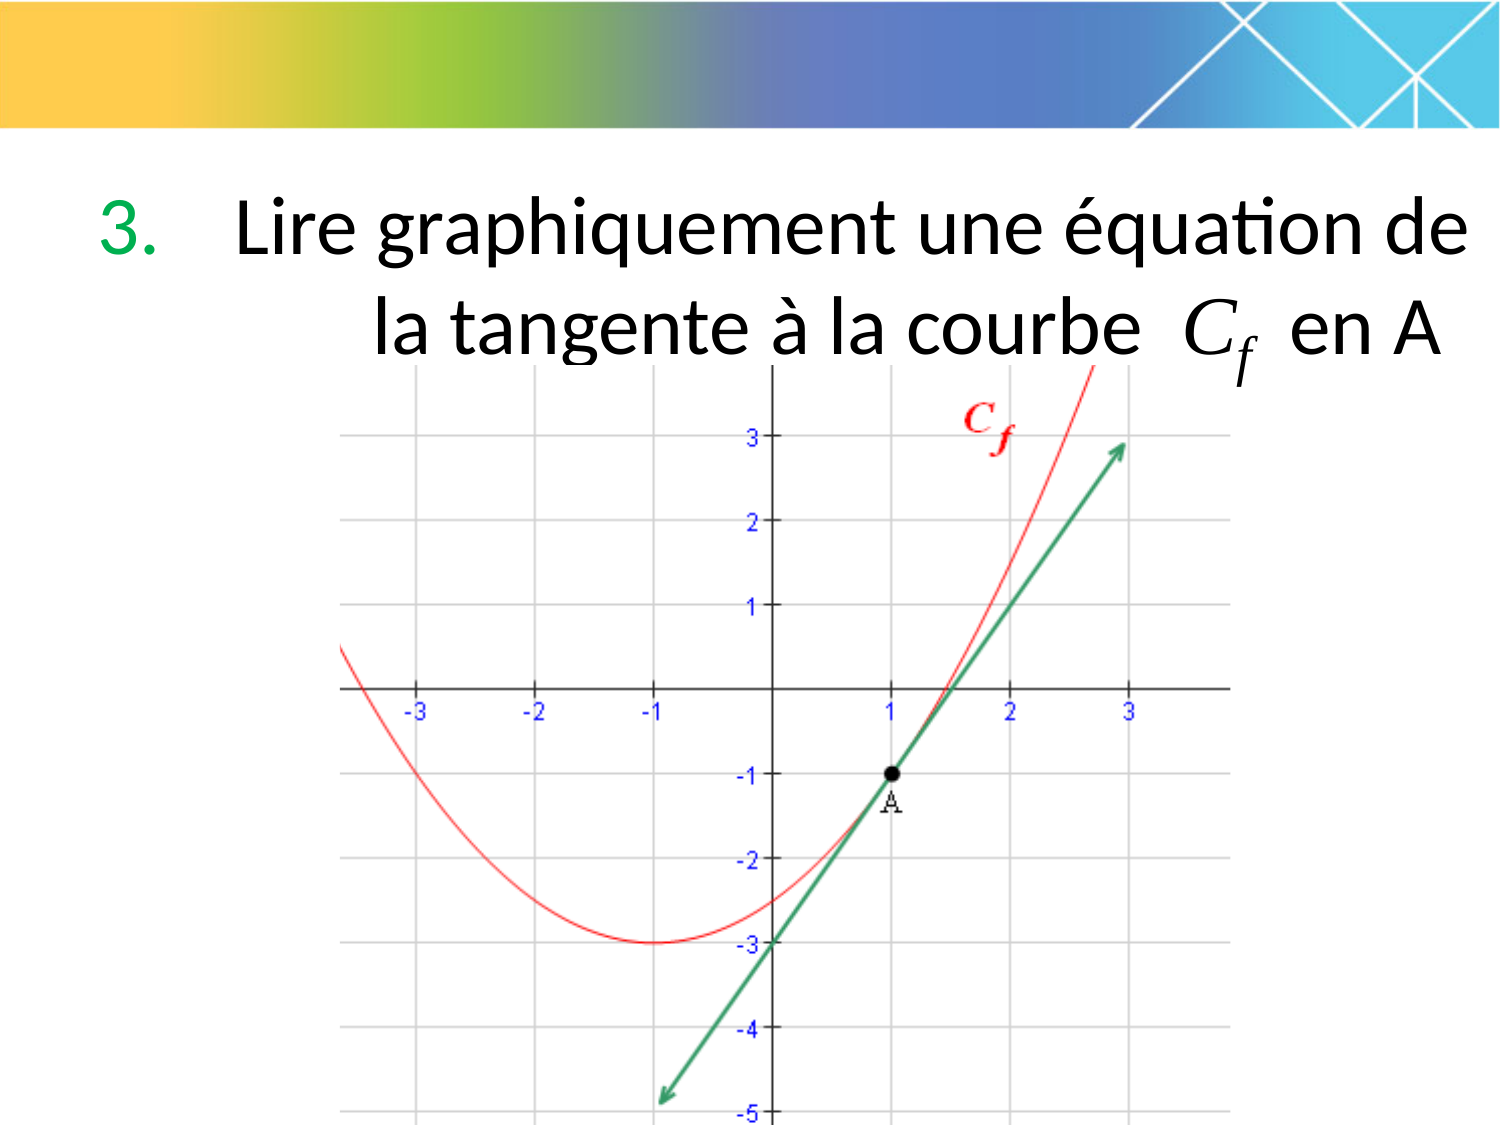

# Lire graphiquement une équation de la tangente à la courbe Cf en A